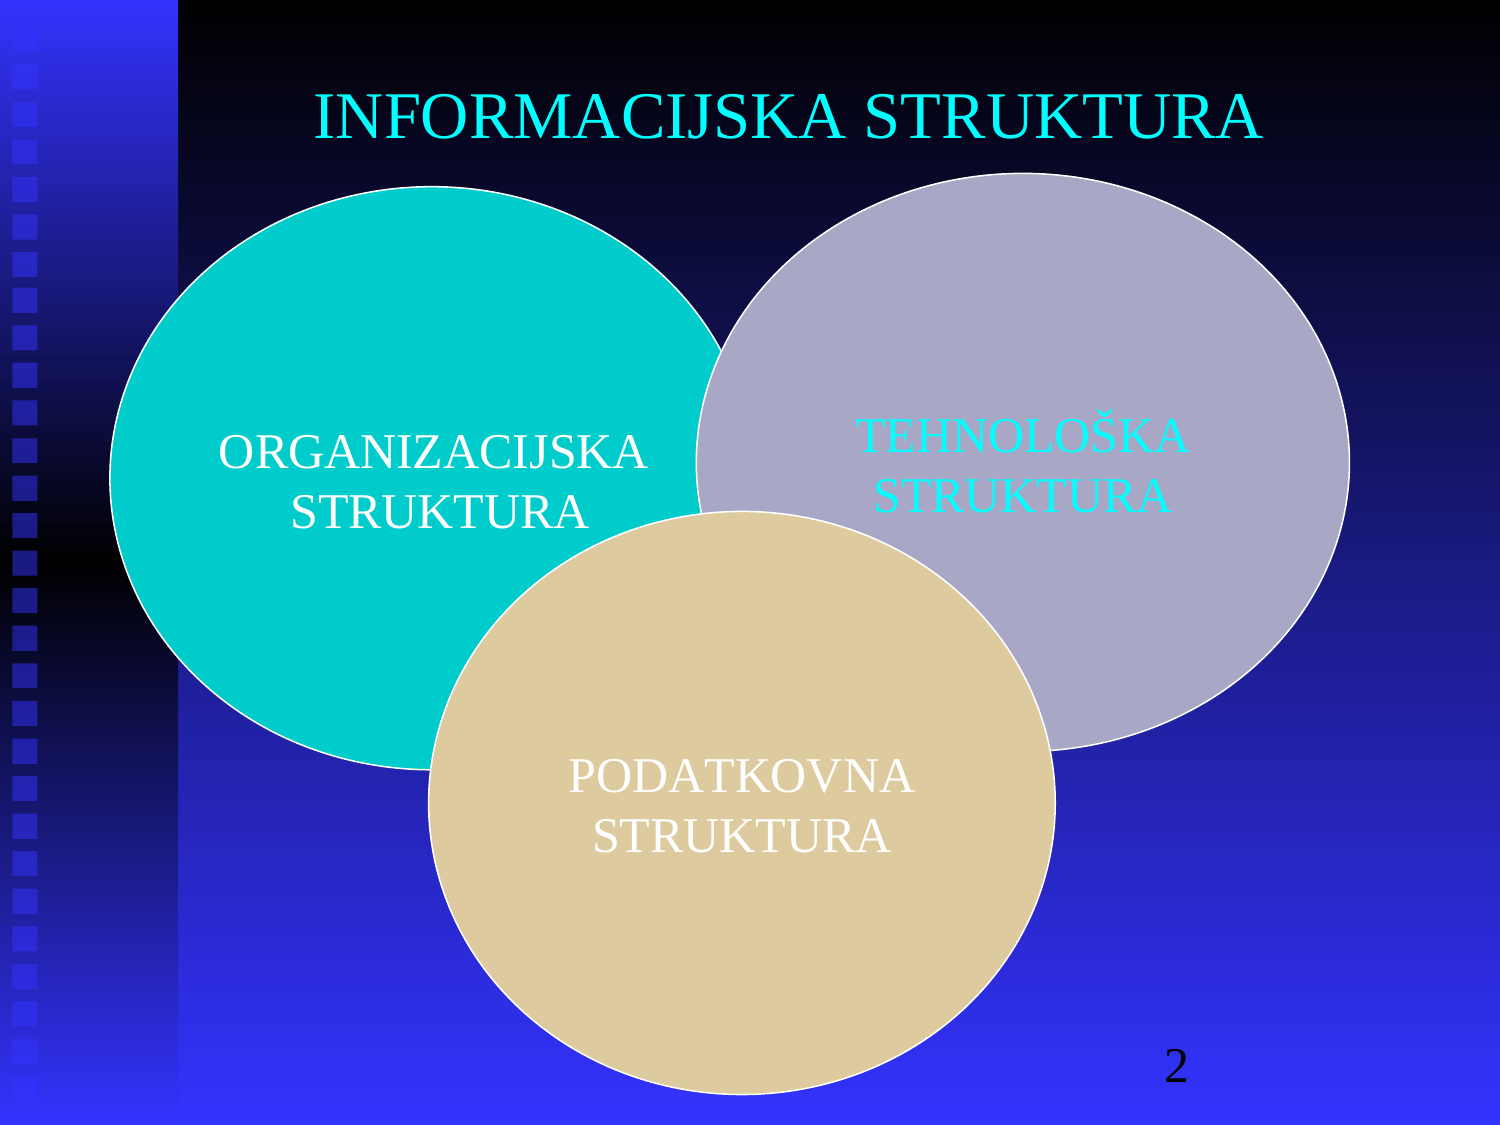

INFORMACIJSKA STRUKTURA
TEHNOLOŠKA
STRUKTURA
ORGANIZACIJSKA
 STRUKTURA
PODATKOVNA
STRUKTURA
2